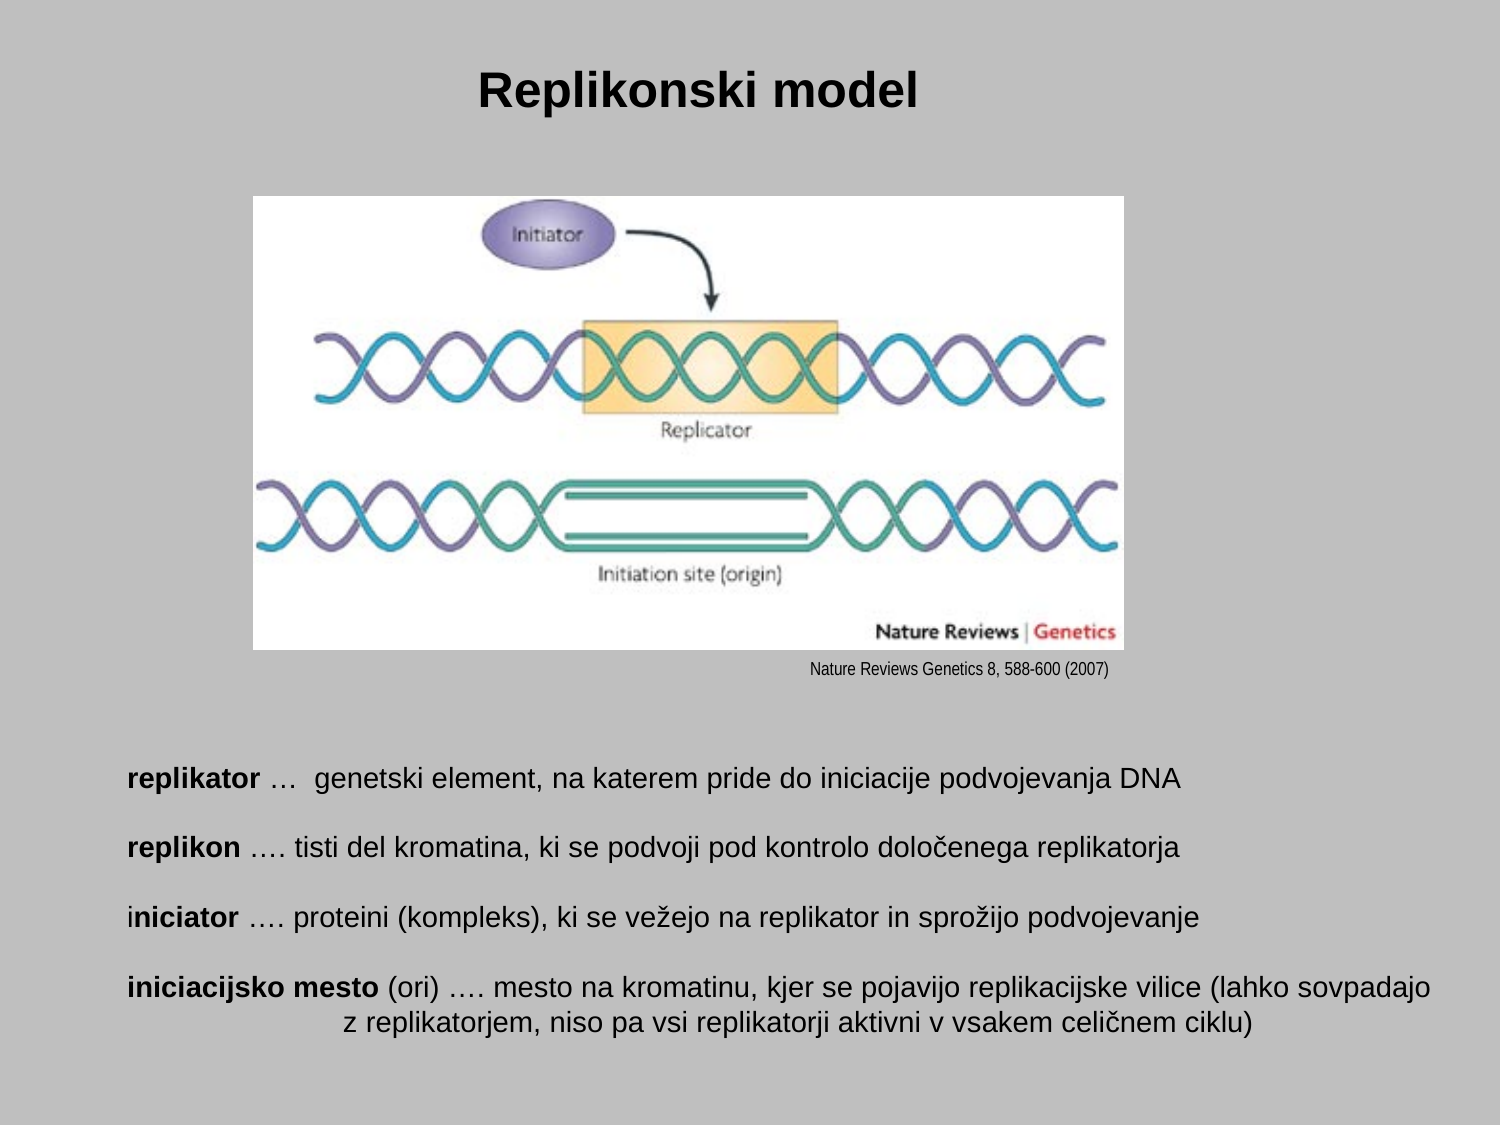

Replikonski model
Nature Reviews Genetics 8, 588-600 (2007)
replikator … genetski element, na katerem pride do iniciacije podvojevanja DNA
replikon …. tisti del kromatina, ki se podvoji pod kontrolo določenega replikatorja
iniciator …. proteini (kompleks), ki se vežejo na replikator in sprožijo podvojevanje
iniciacijsko mesto (ori) …. mesto na kromatinu, kjer se pojavijo replikacijske vilice (lahko sovpadajo
	 	 z replikatorjem, niso pa vsi replikatorji aktivni v vsakem celičnem ciklu)